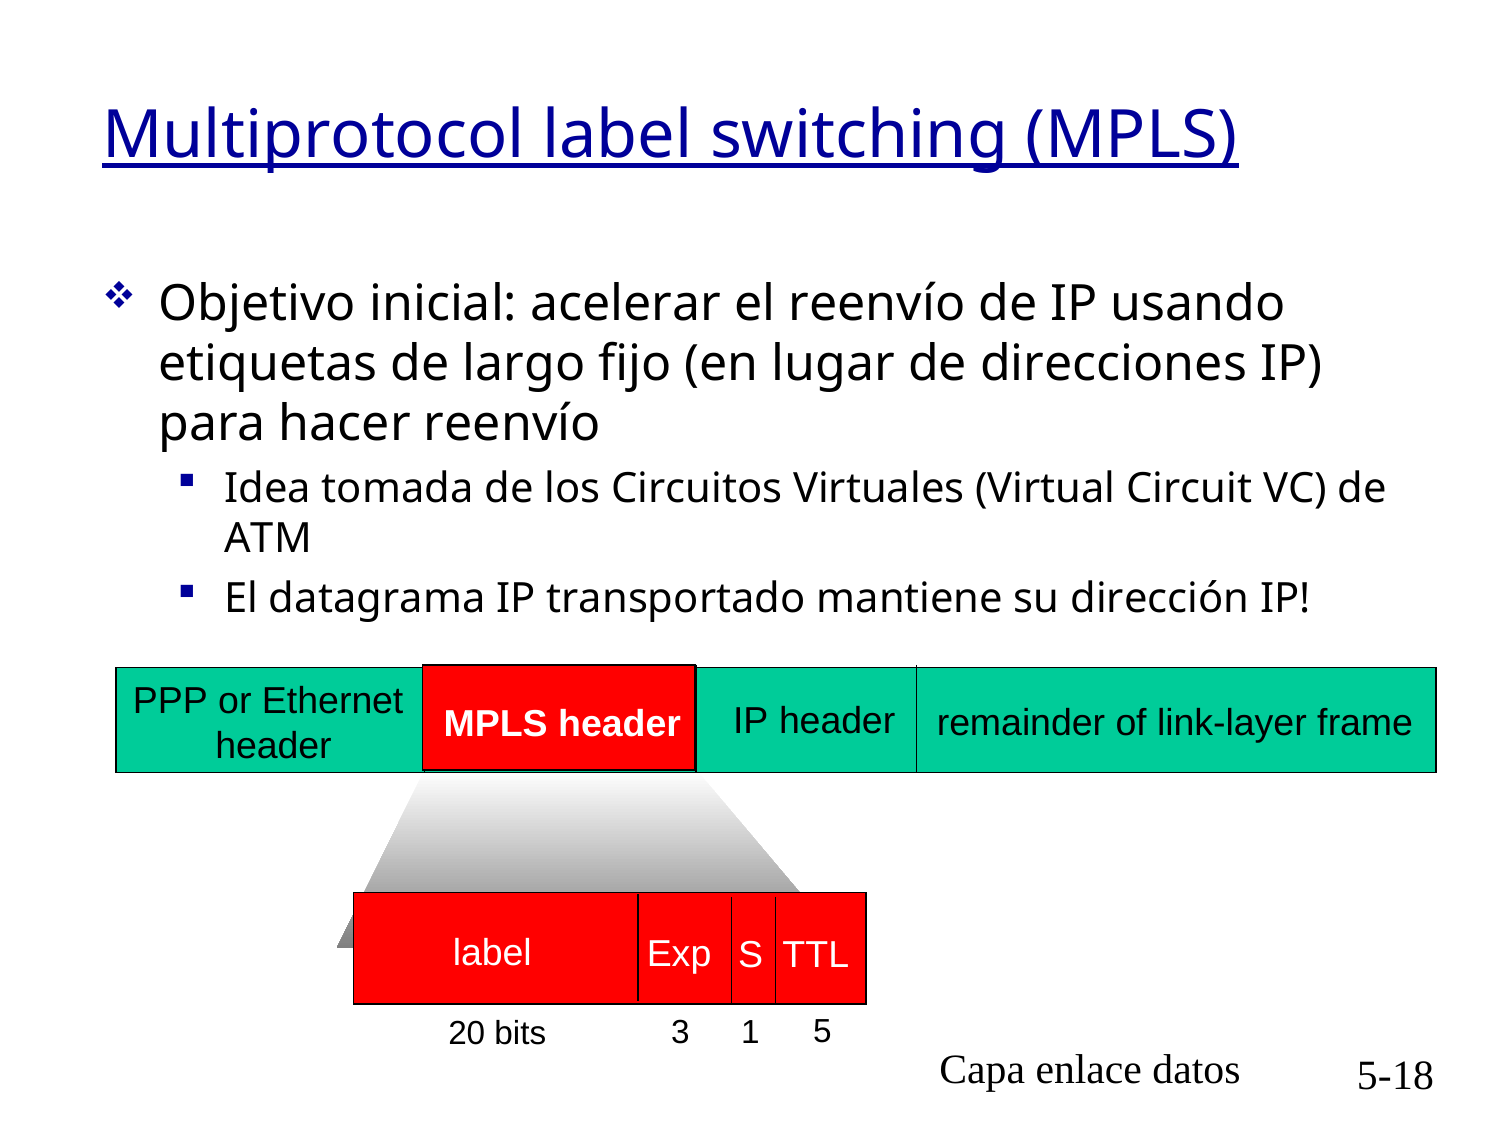

# Multiprotocol label switching (MPLS)
Objetivo inicial: acelerar el reenvío de IP usando etiquetas de largo fijo (en lugar de direcciones IP) para hacer reenvío
Idea tomada de los Circuitos Virtuales (Virtual Circuit VC) de ATM
El datagrama IP transportado mantiene su dirección IP!
PPP or Ethernet
header
IP header
remainder of link-layer frame
MPLS header
label
Exp
TTL
S
5
1
3
20 bits
18